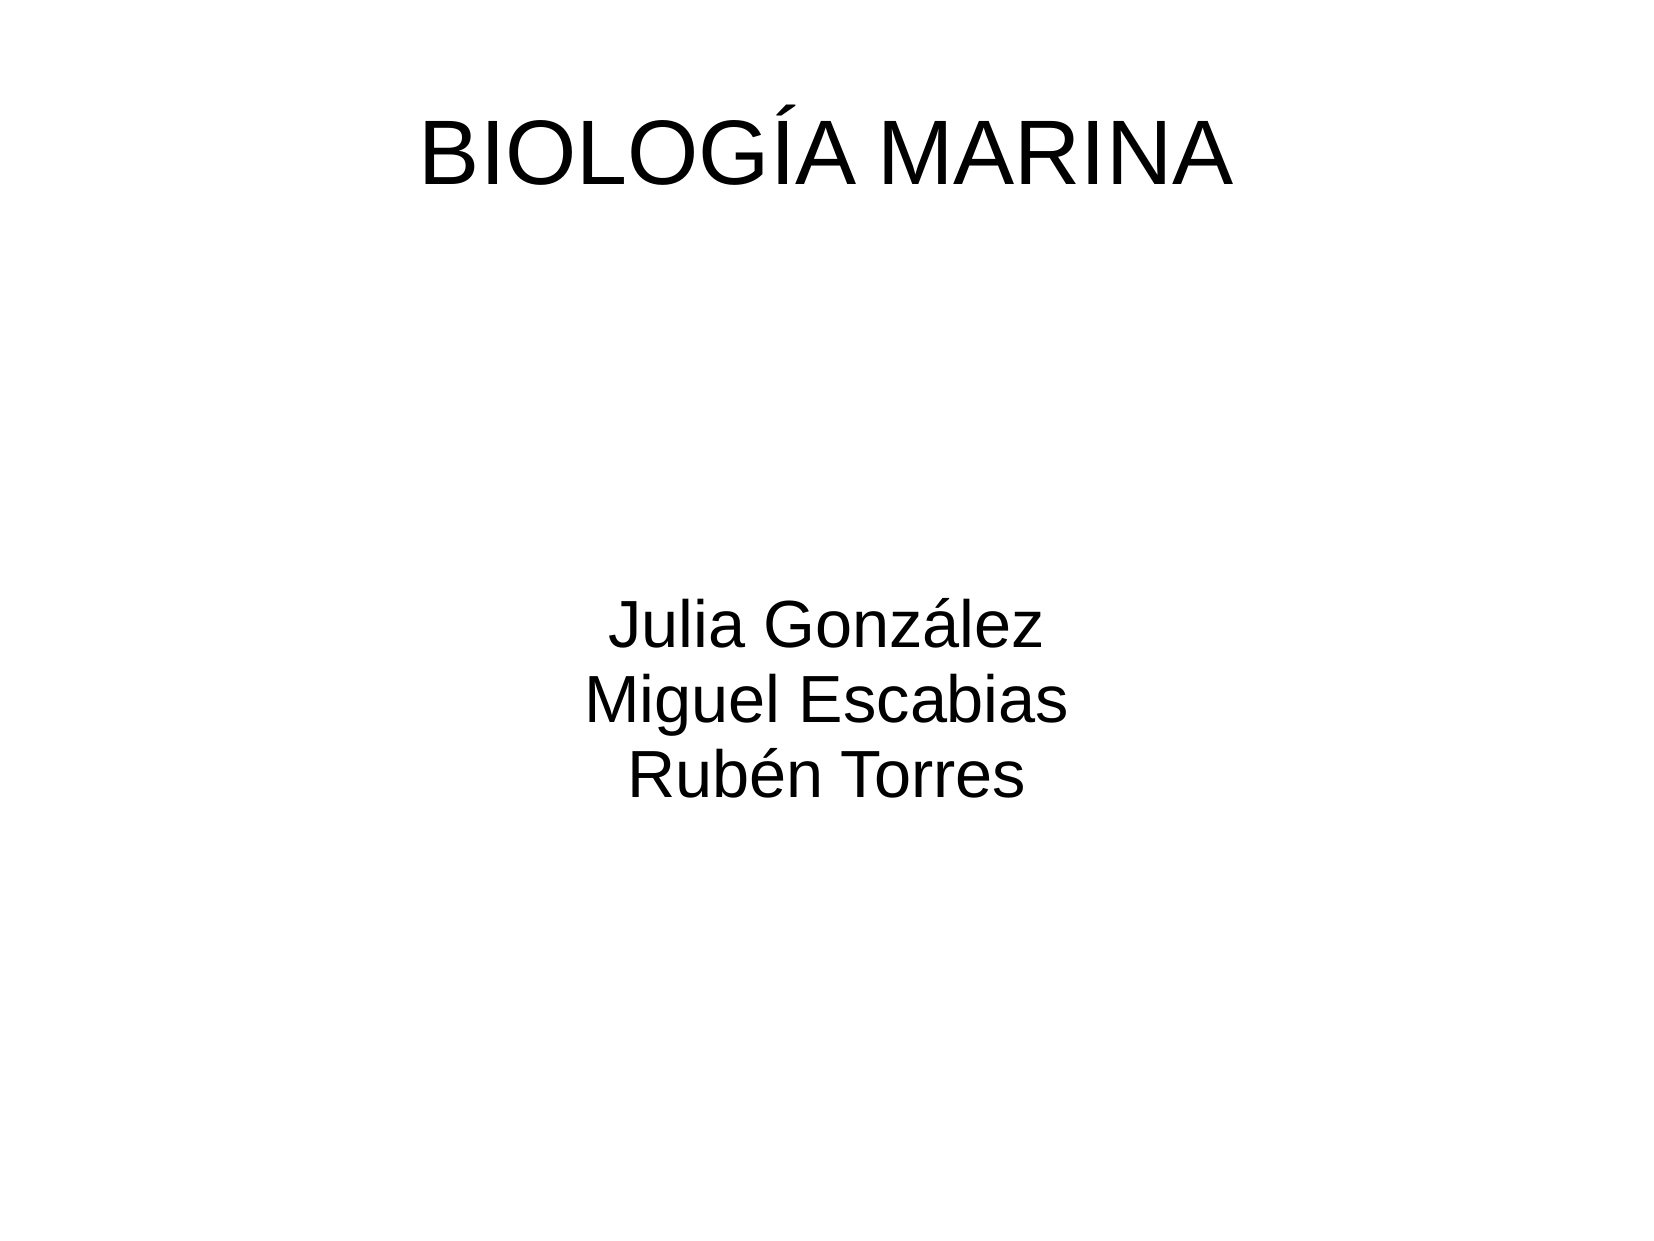

# BIOLOGÍA MARINA
Julia González
Miguel Escabias
Rubén Torres